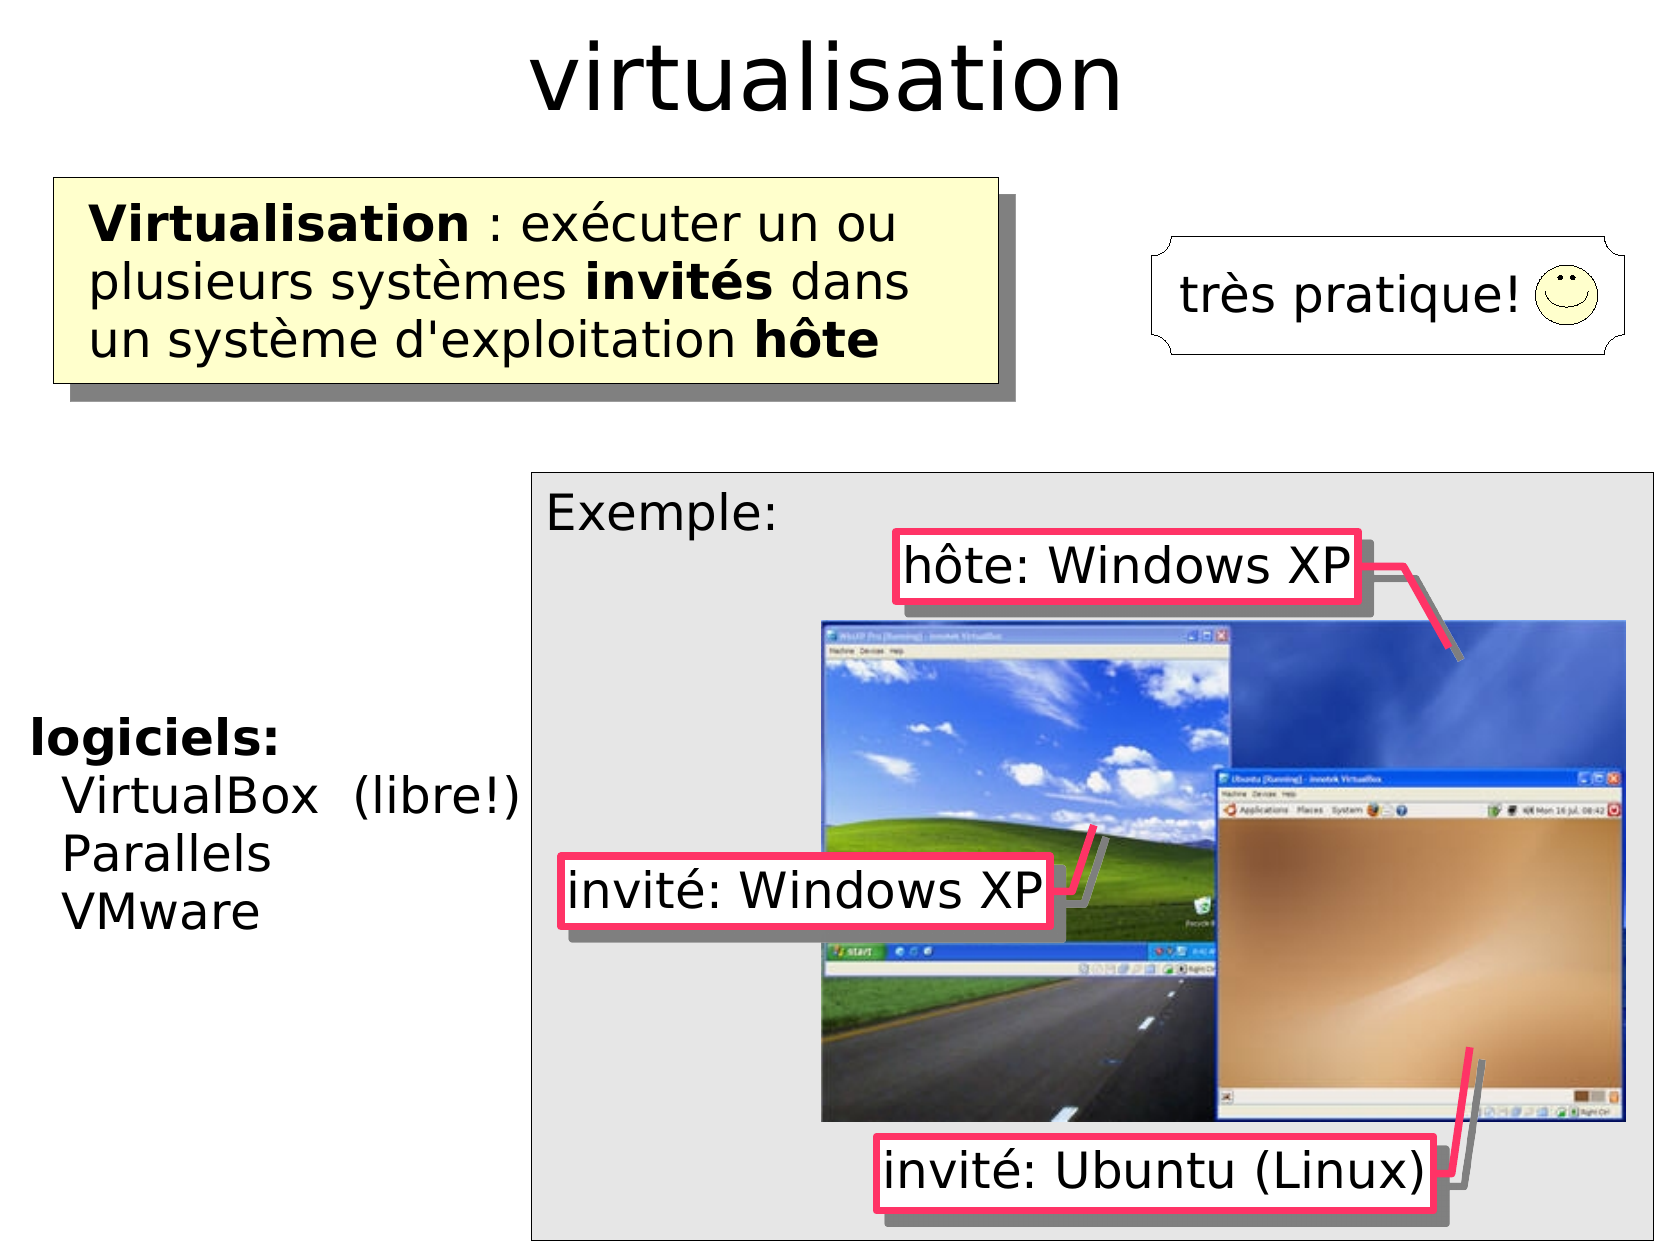

# virtualisation
Virtualisation : exécuter un ou plusieurs systèmes invités dans un système d'exploitation hôte
très pratique!
Exemple:
logiciels:
 VirtualBox (libre!)
 Parallels
 VMware